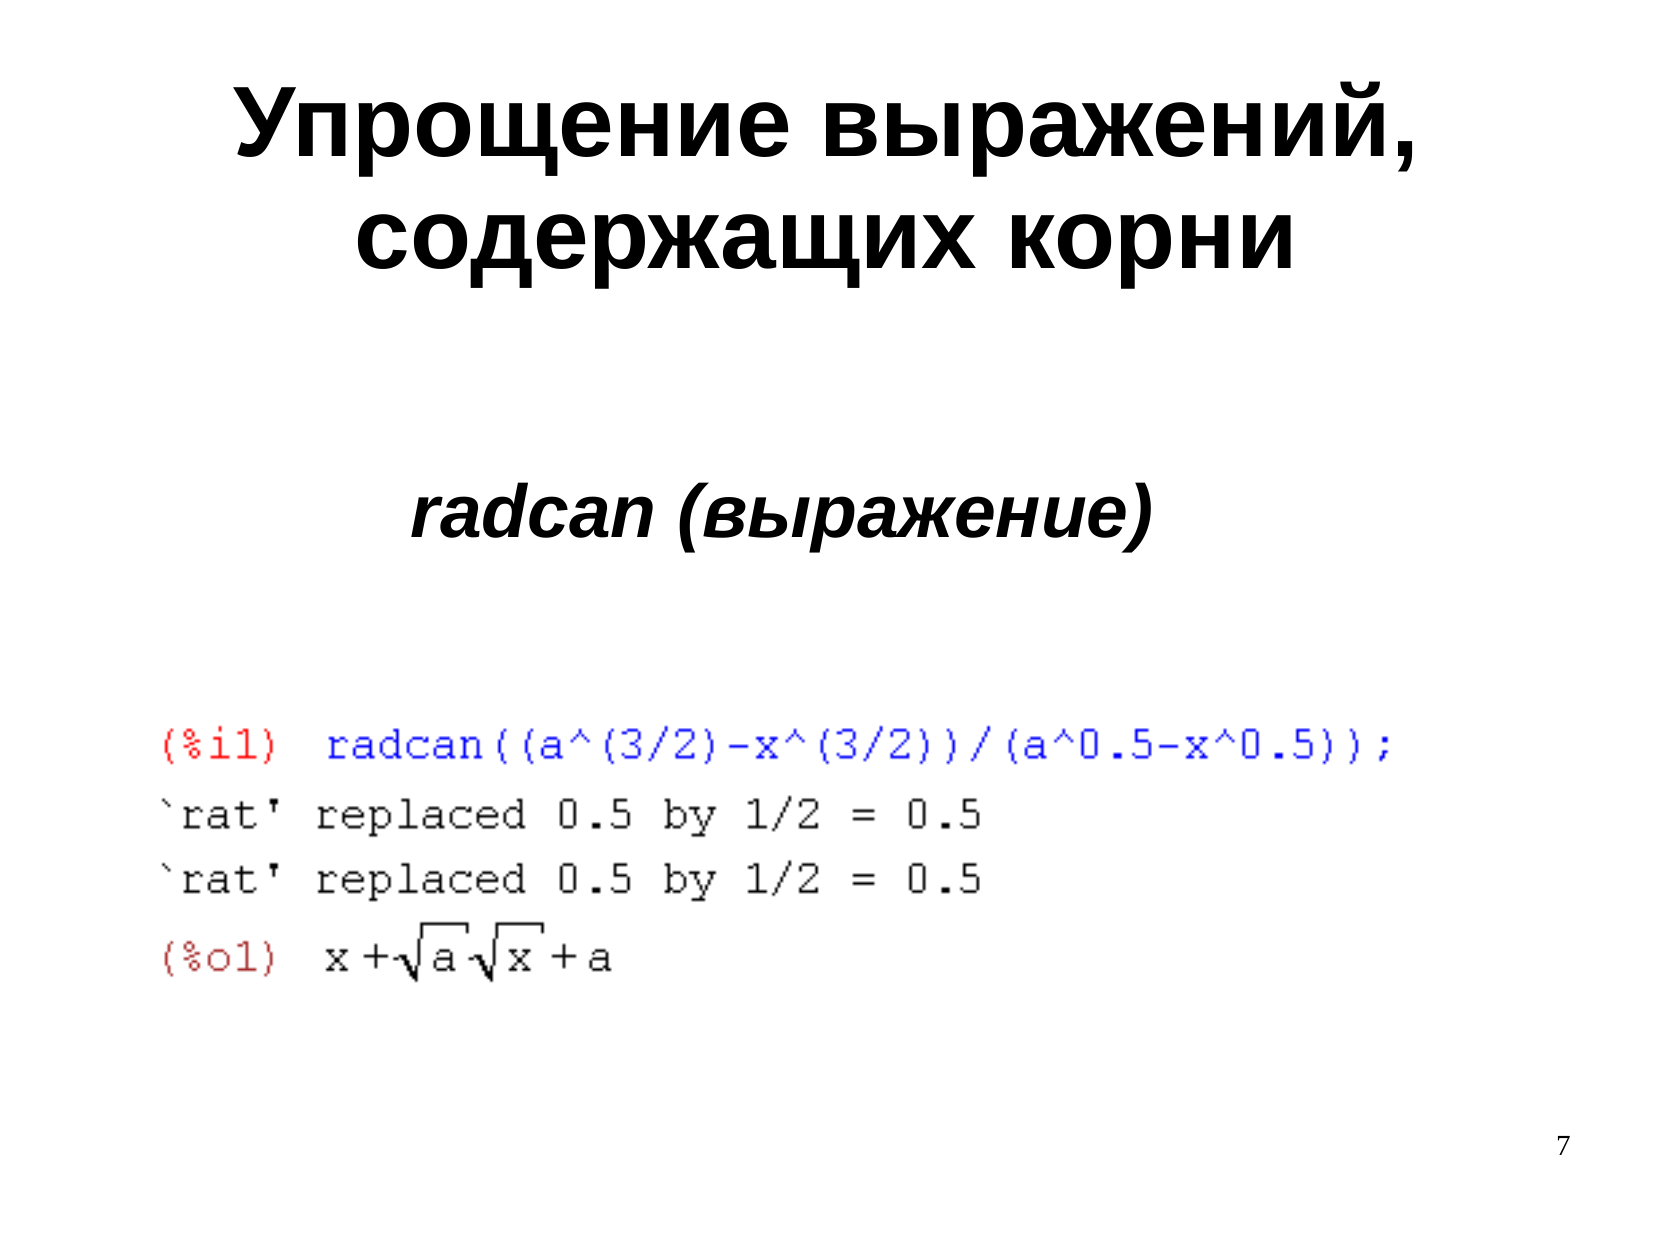

Упрощение выражений, содержащих корни
radcan (выражение)
7